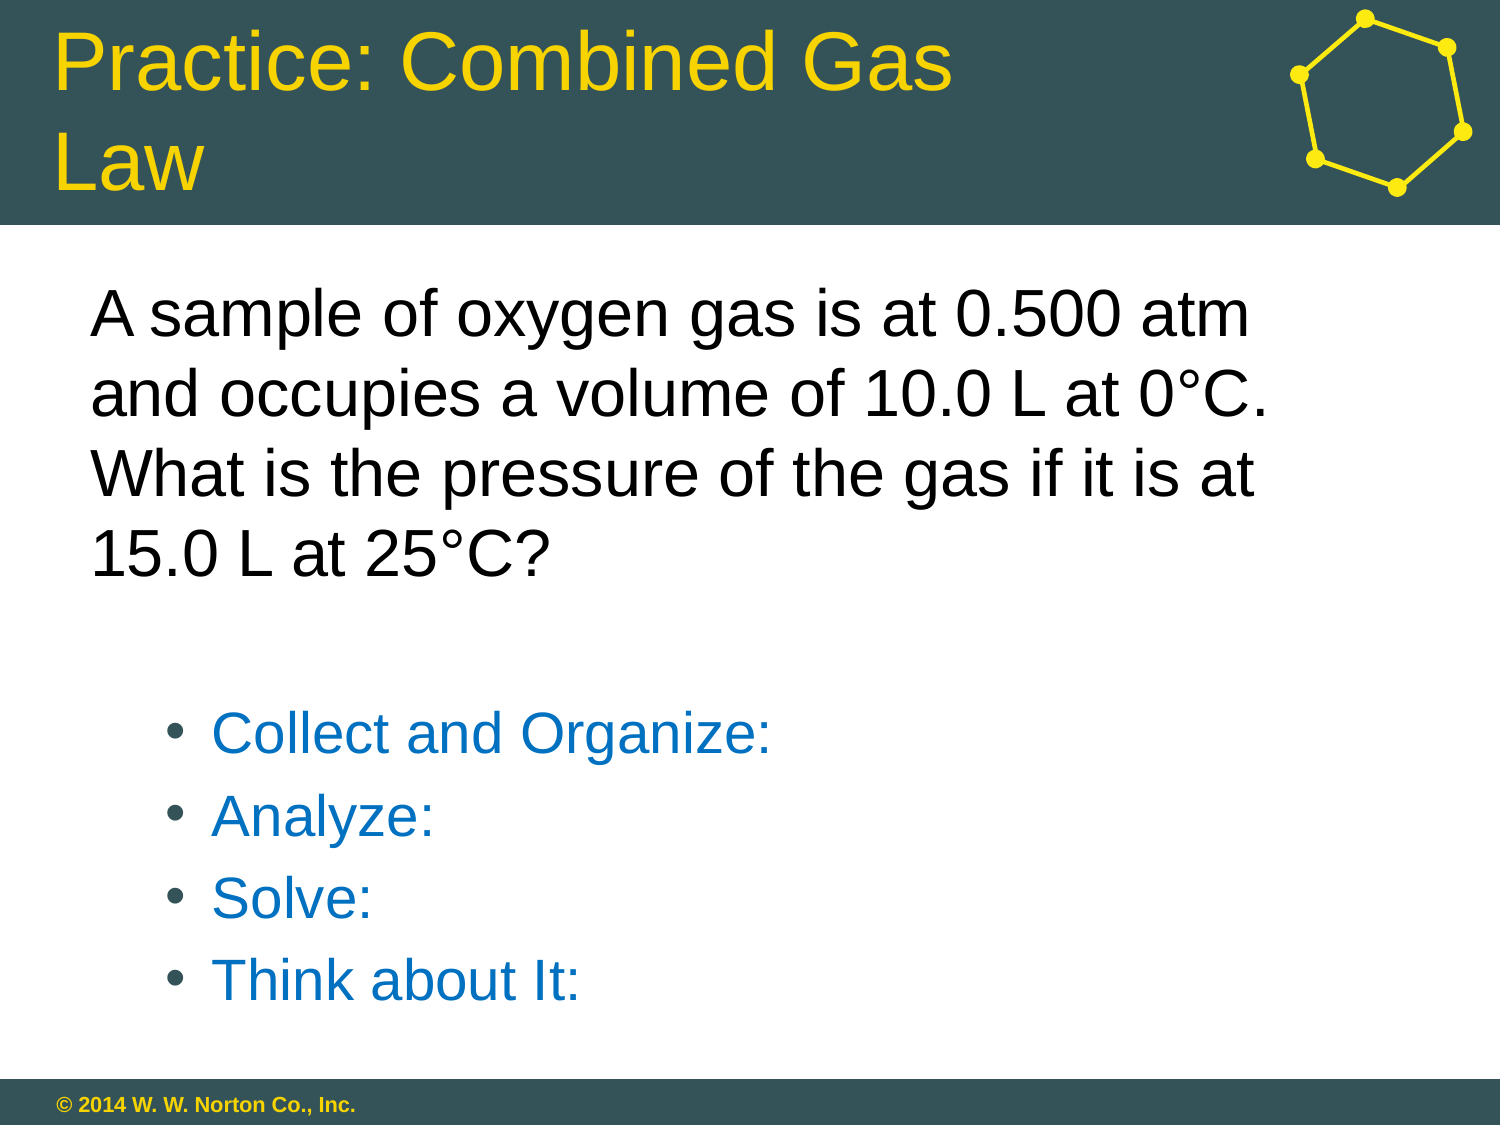

# Practice: Combined Gas Law
A sample of oxygen gas is at 0.500 atm
and occupies a volume of 10.0 L at 0°C. What is the pressure of the gas if it is at
15.0 L at 25°C?
Collect and Organize:
Analyze:
Solve:
Think about It: